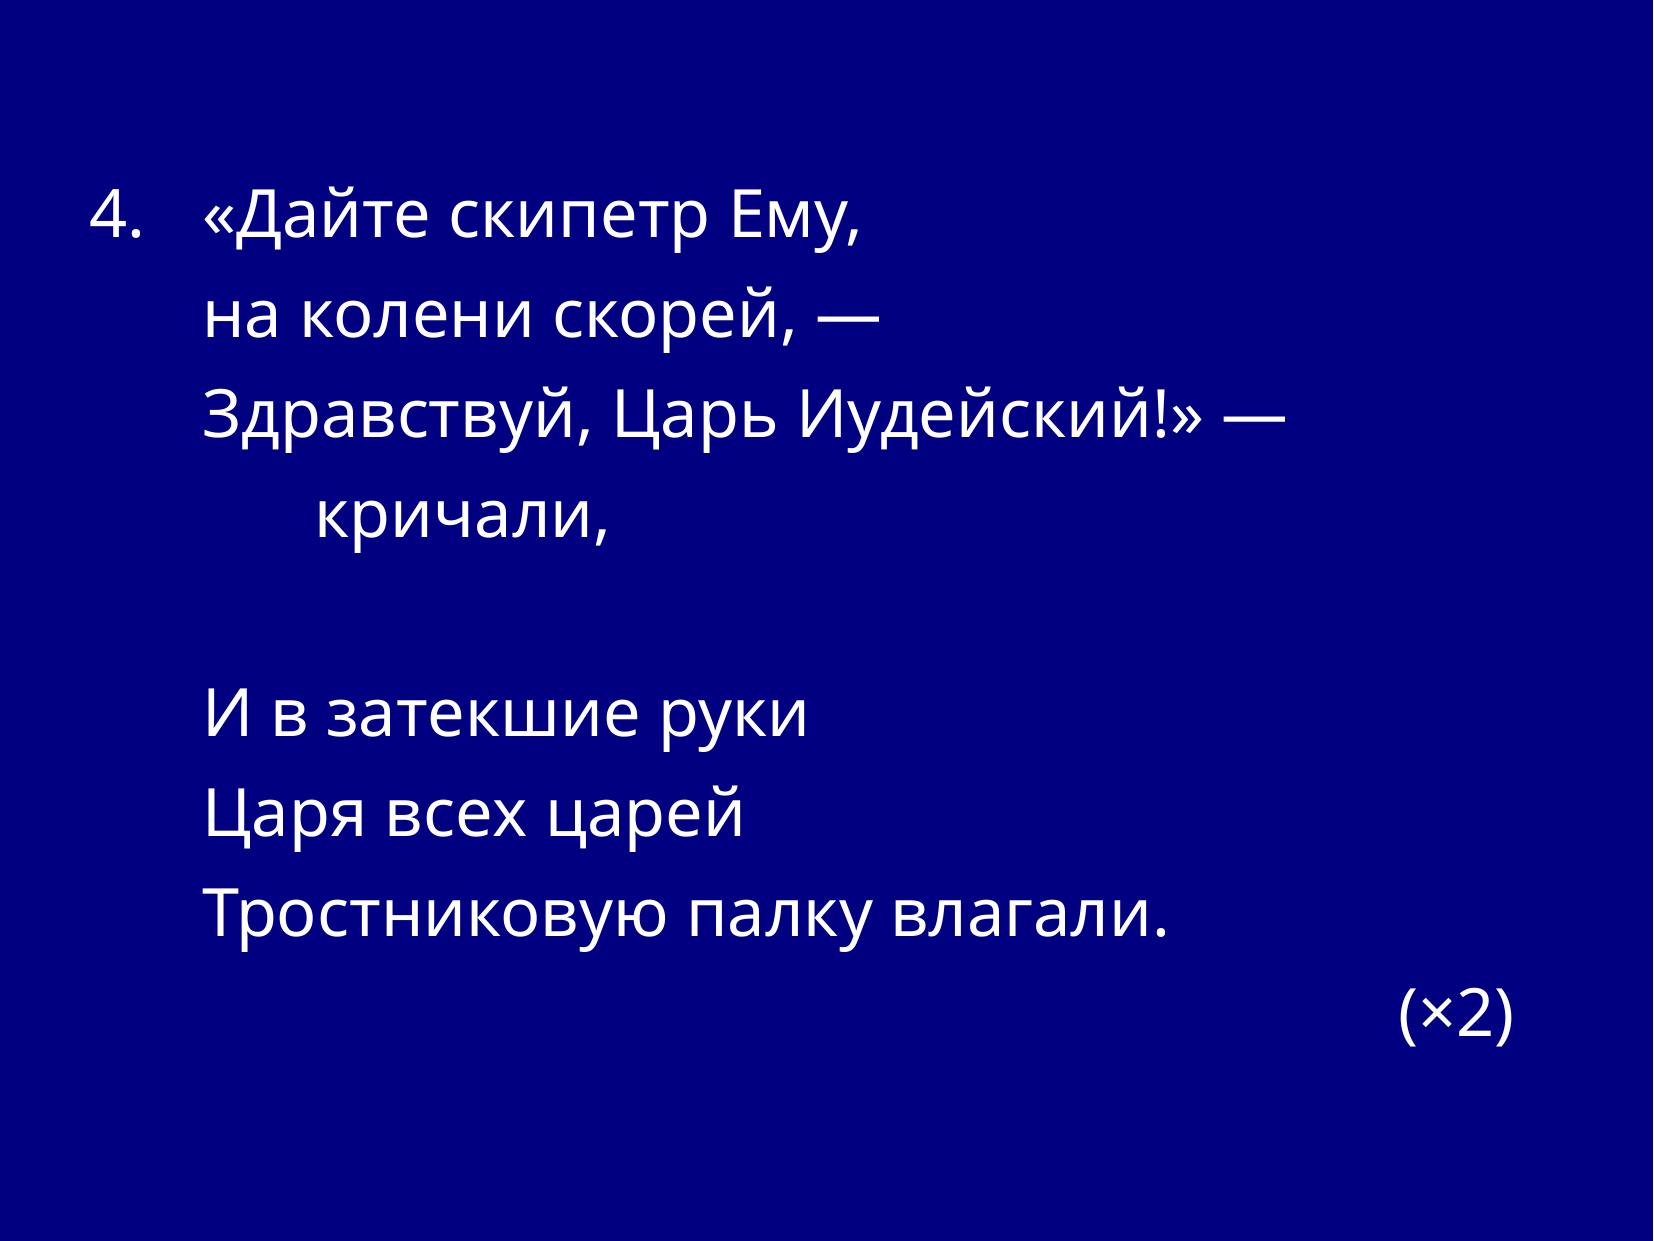

4.	«Дайте скипетр Ему,
	на колени скорей, —
	Здравствуй, Царь Иудейский!» —
		кричали,
	И в затекшие руки
	Царя всех царей
	Тростниковую палку влагали.
			(×2)